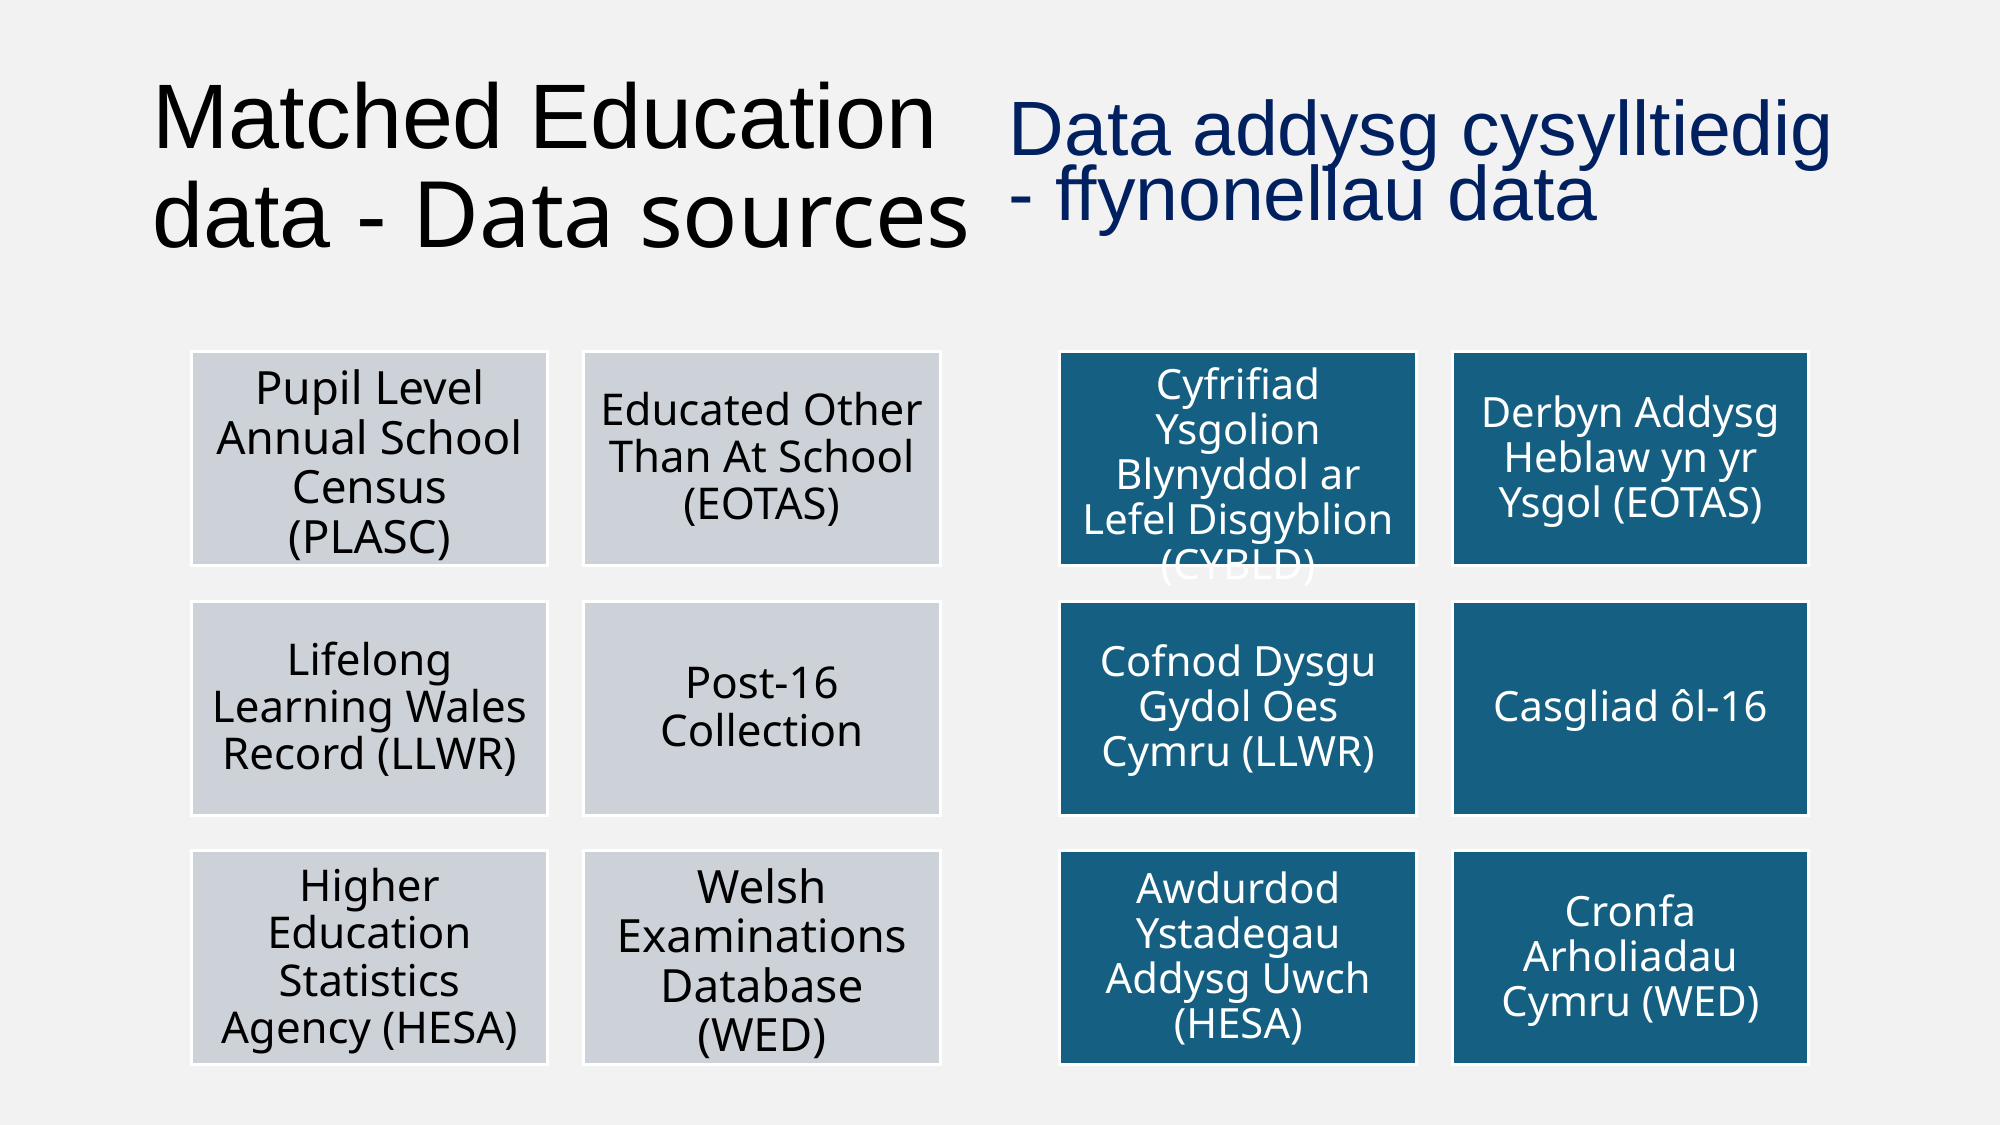

# Matched Education data - Data sources
Data addysg cysylltiedig - ffynonellau data
Pupil Level Annual School Census (PLASC)
Educated Other Than At School (EOTAS)
Lifelong Learning Wales Record (LLWR)
Post-16 Collection
Higher Education Statistics Agency (HESA)
Welsh Examinations Database (WED)
Cyfrifiad Ysgolion Blynyddol ar Lefel Disgyblion (CYBLD)
Derbyn Addysg Heblaw yn yr Ysgol (EOTAS)
Cofnod Dysgu Gydol Oes Cymru (LLWR)
Casgliad ôl-16
Awdurdod Ystadegau Addysg Uwch (HESA)
Cronfa Arholiadau Cymru (WED)